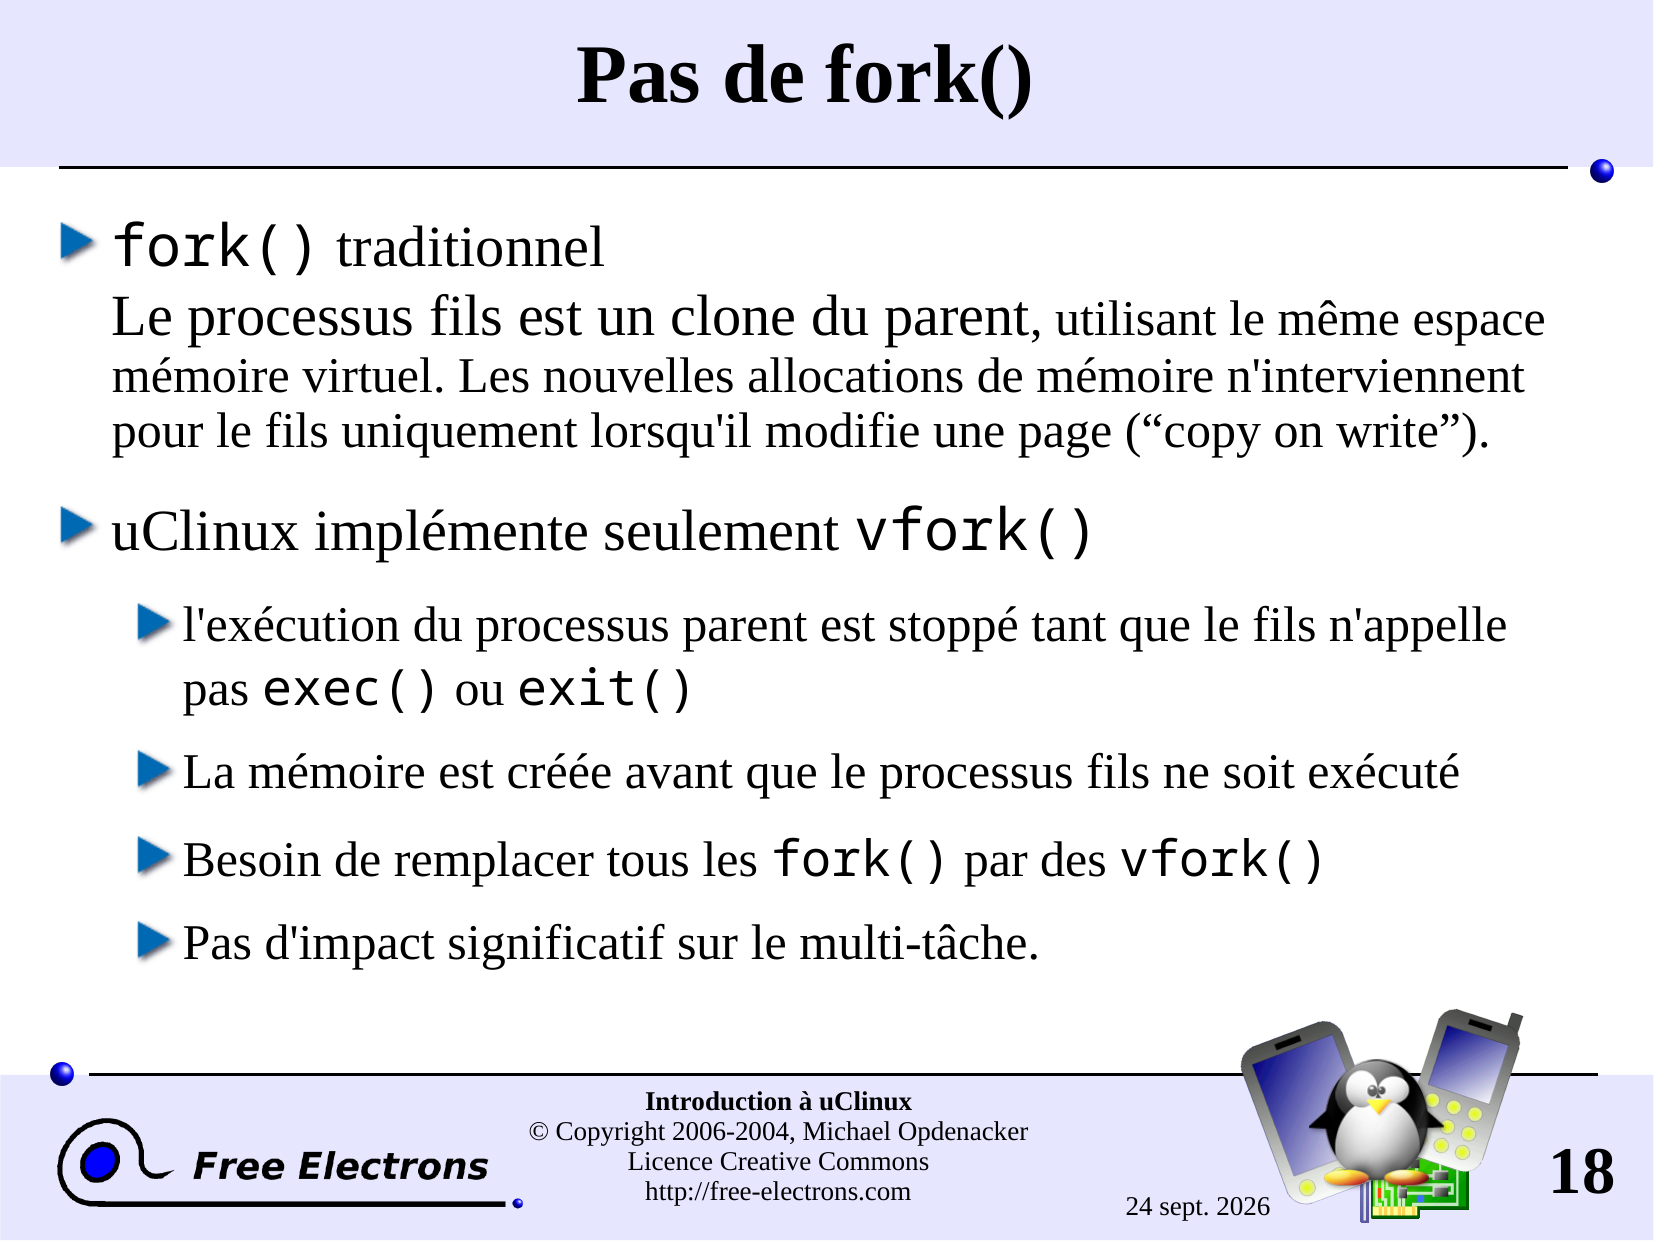

# Pas de fork()
fork() traditionnel
Le processus fils est un clone du parent, utilisant le même espace mémoire virtuel. Les nouvelles allocations de mémoire n'interviennent pour le fils uniquement lorsqu'il modifie une page (“copy on write”).
uClinux implémente seulement vfork()
l'exécution du processus parent est stoppé tant que le fils n'appelle pas exec() ou exit()
La mémoire est créée avant que le processus fils ne soit exécuté
Besoin de remplacer tous les fork() par des vfork()
Pas d'impact significatif sur le multi-tâche.